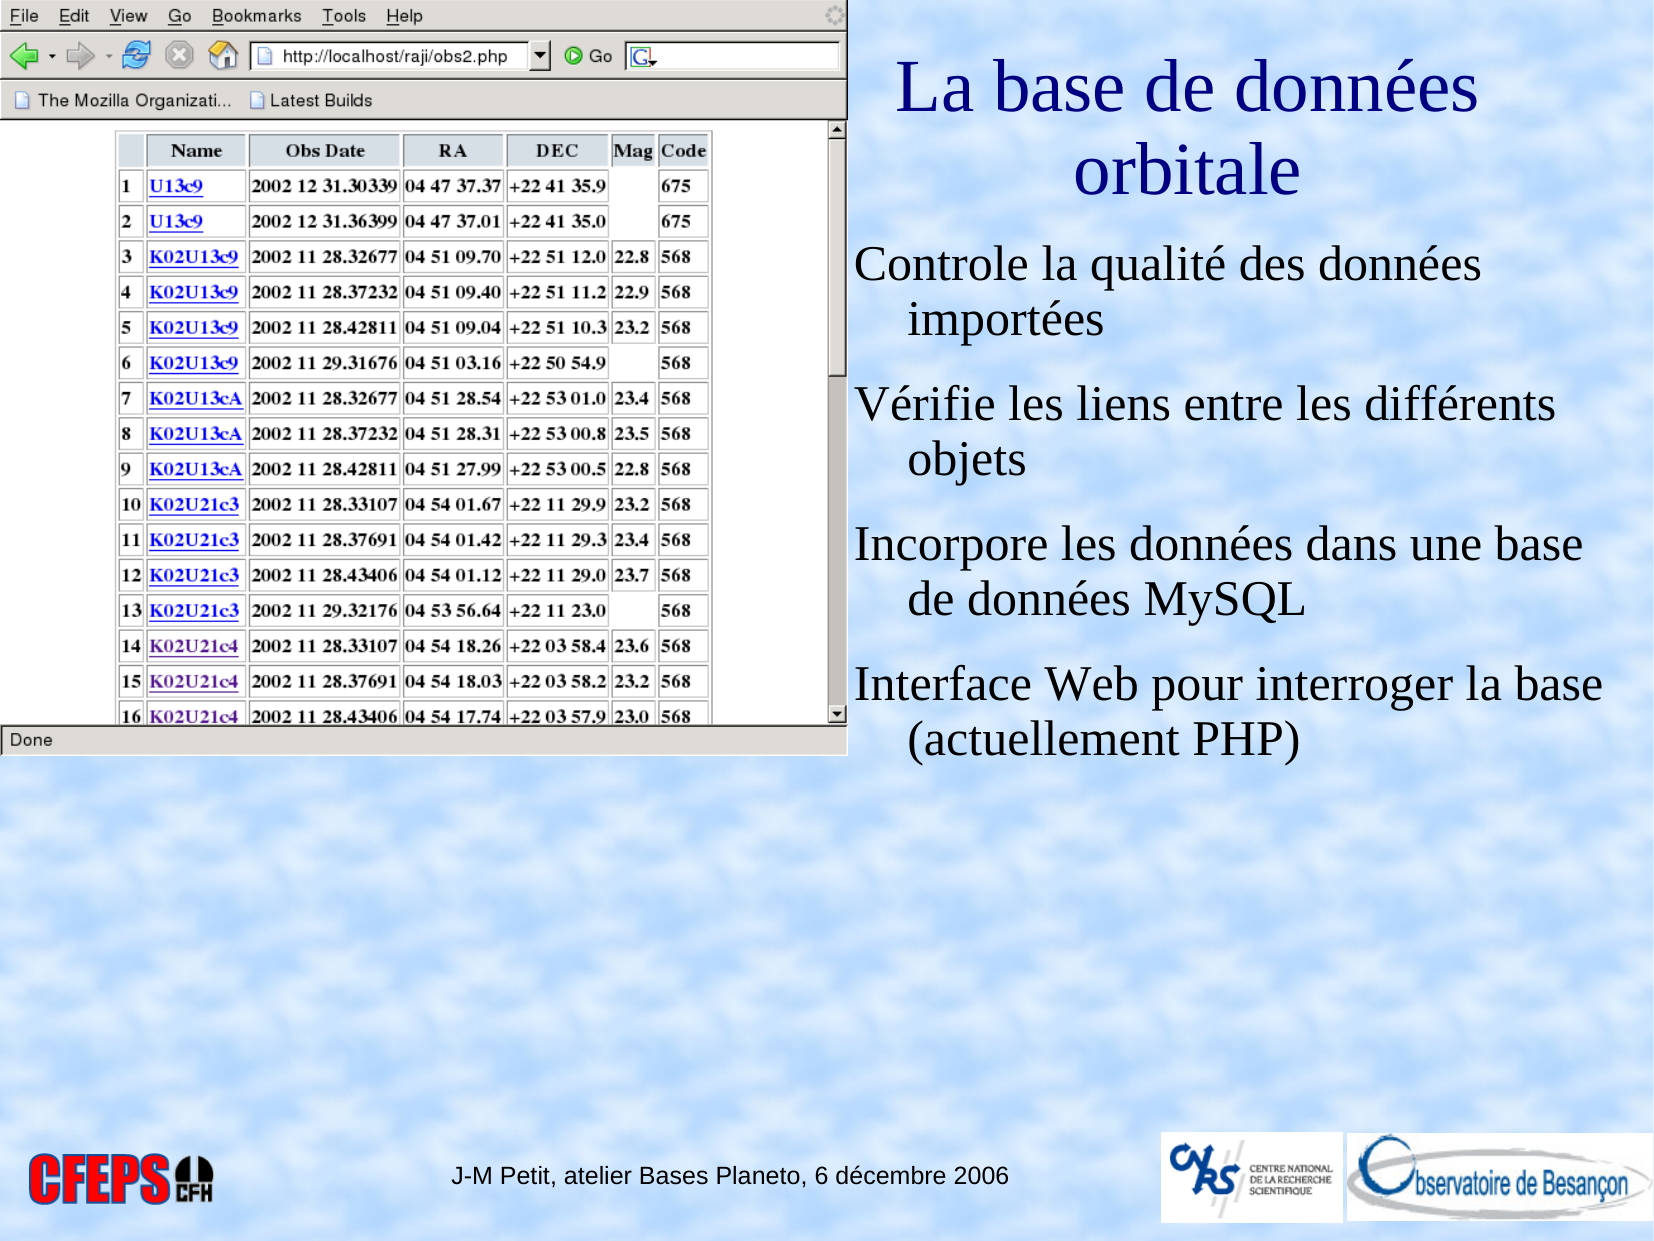

# La base de données orbitale
Controle la qualité des données importées
Vérifie les liens entre les différents objets
Incorpore les données dans une base de données MySQL
Interface Web pour interroger la base (actuellement PHP)